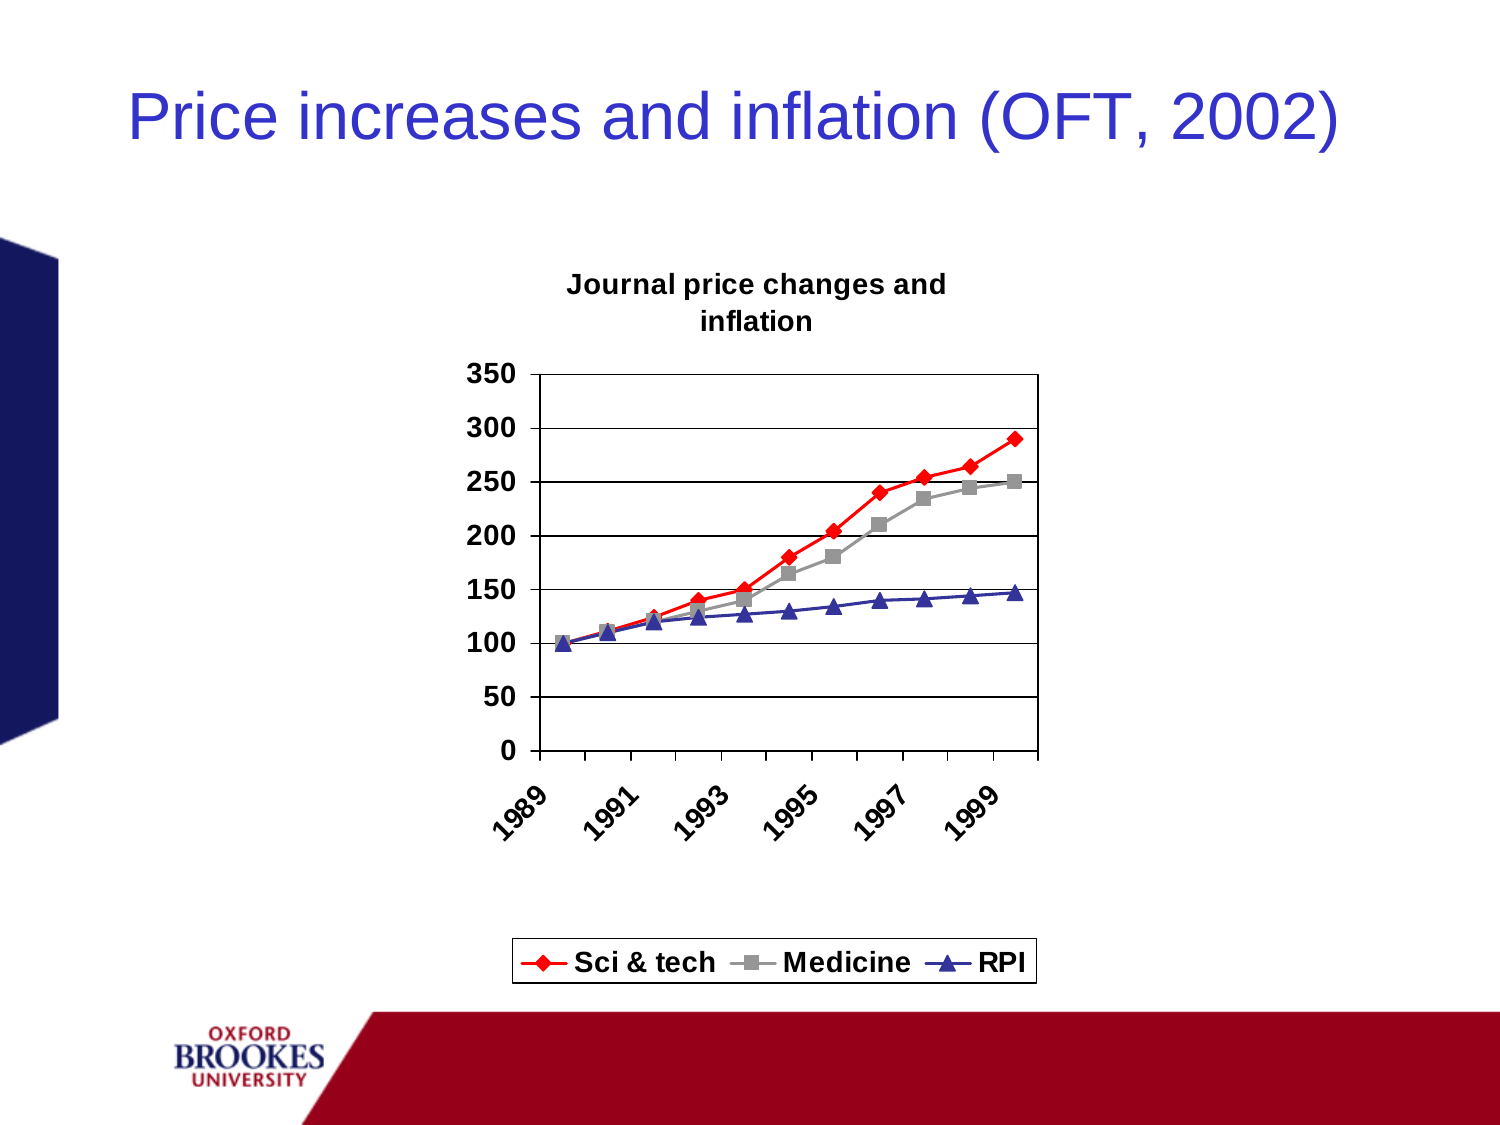

# Price increases and inflation (OFT, 2002)